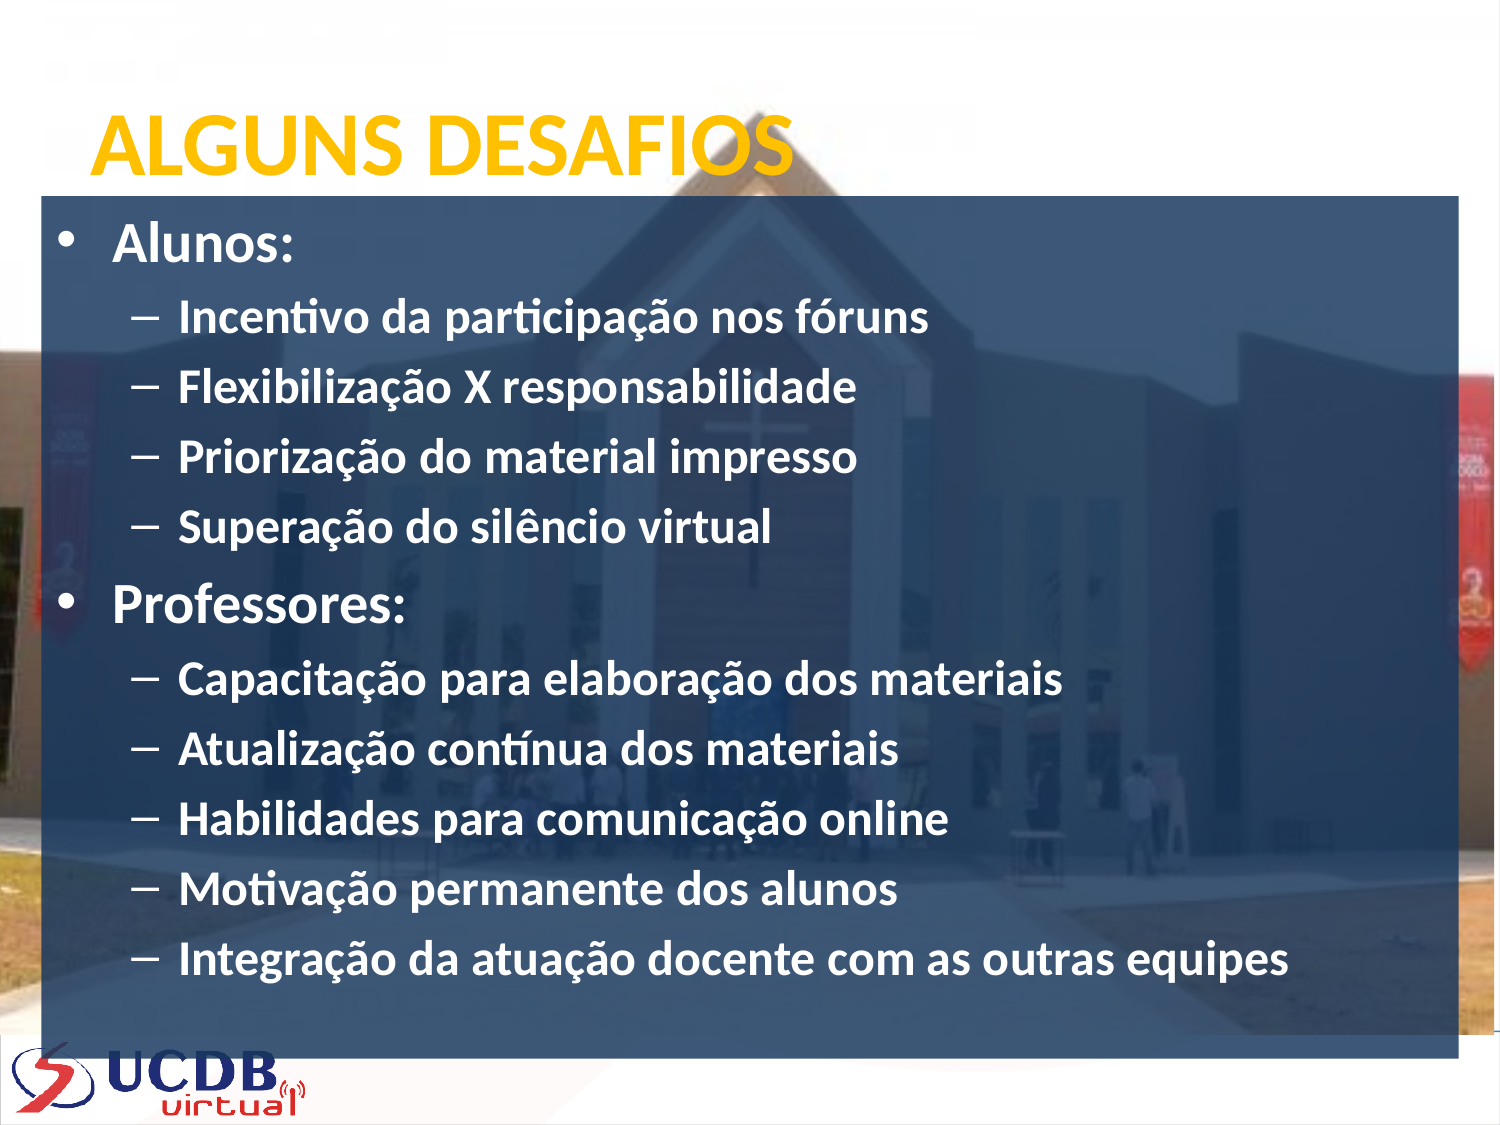

# ALGUNS DESAFIOS
Alunos:
Incentivo da participação nos fóruns
Flexibilização X responsabilidade
Priorização do material impresso
Superação do silêncio virtual
Professores:
Capacitação para elaboração dos materiais
Atualização contínua dos materiais
Habilidades para comunicação online
Motivação permanente dos alunos
Integração da atuação docente com as outras equipes